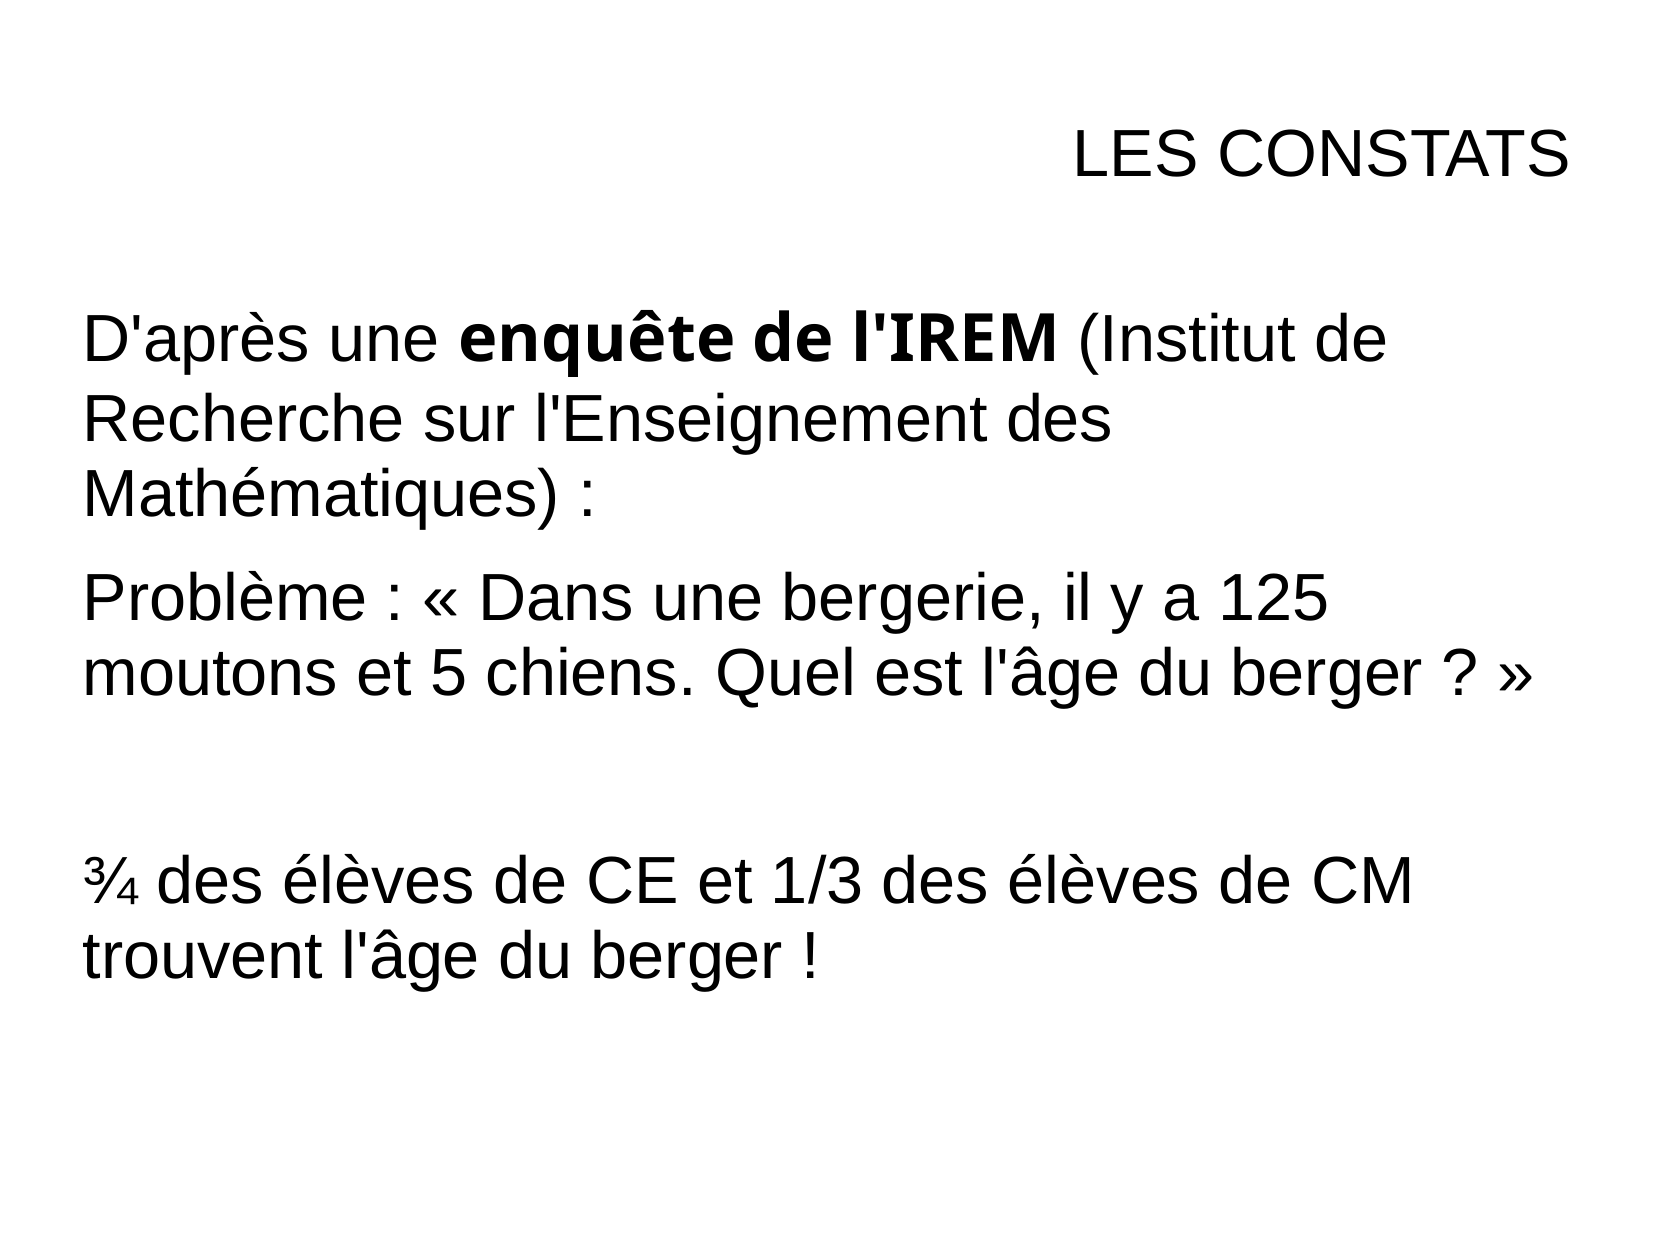

# LES CONSTATS
D'après une enquête de l'IREM (Institut de Recherche sur l'Enseignement des Mathématiques) :
Problème : « Dans une bergerie, il y a 125 moutons et 5 chiens. Quel est l'âge du berger ? »
¾ des élèves de CE et 1/3 des élèves de CM trouvent l'âge du berger !